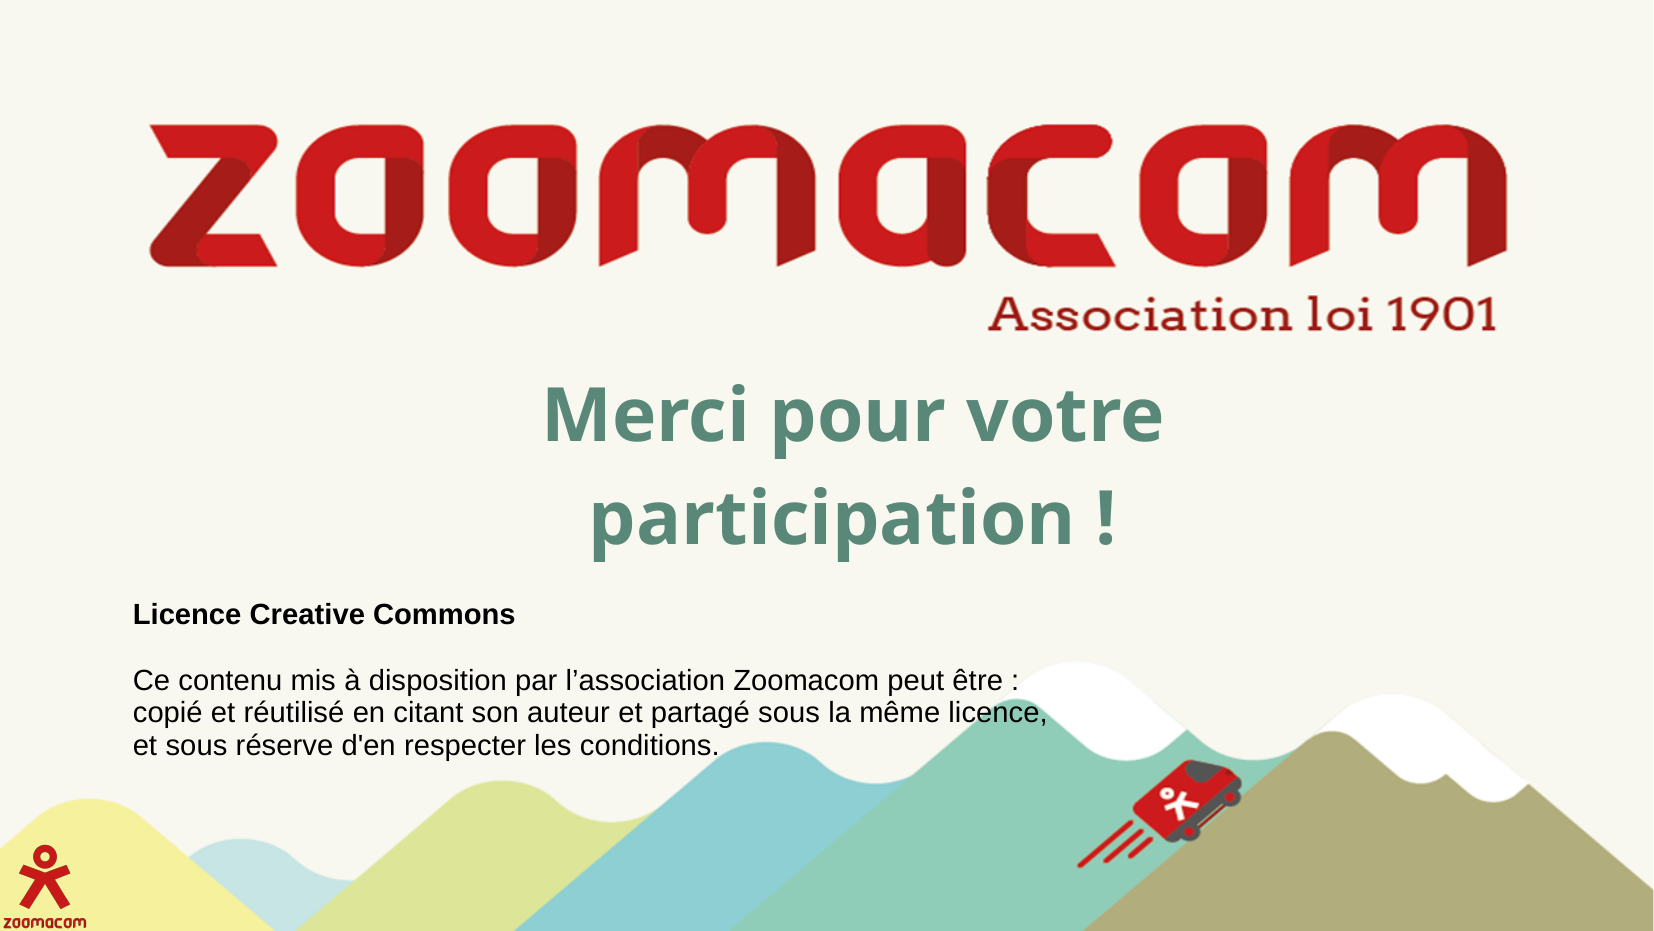

Merci pour votre participation !
Licence Creative Commons
Ce contenu mis à disposition par l’association Zoomacom peut être :
copié et réutilisé en citant son auteur et partagé sous la même licence,
et sous réserve d'en respecter les conditions.